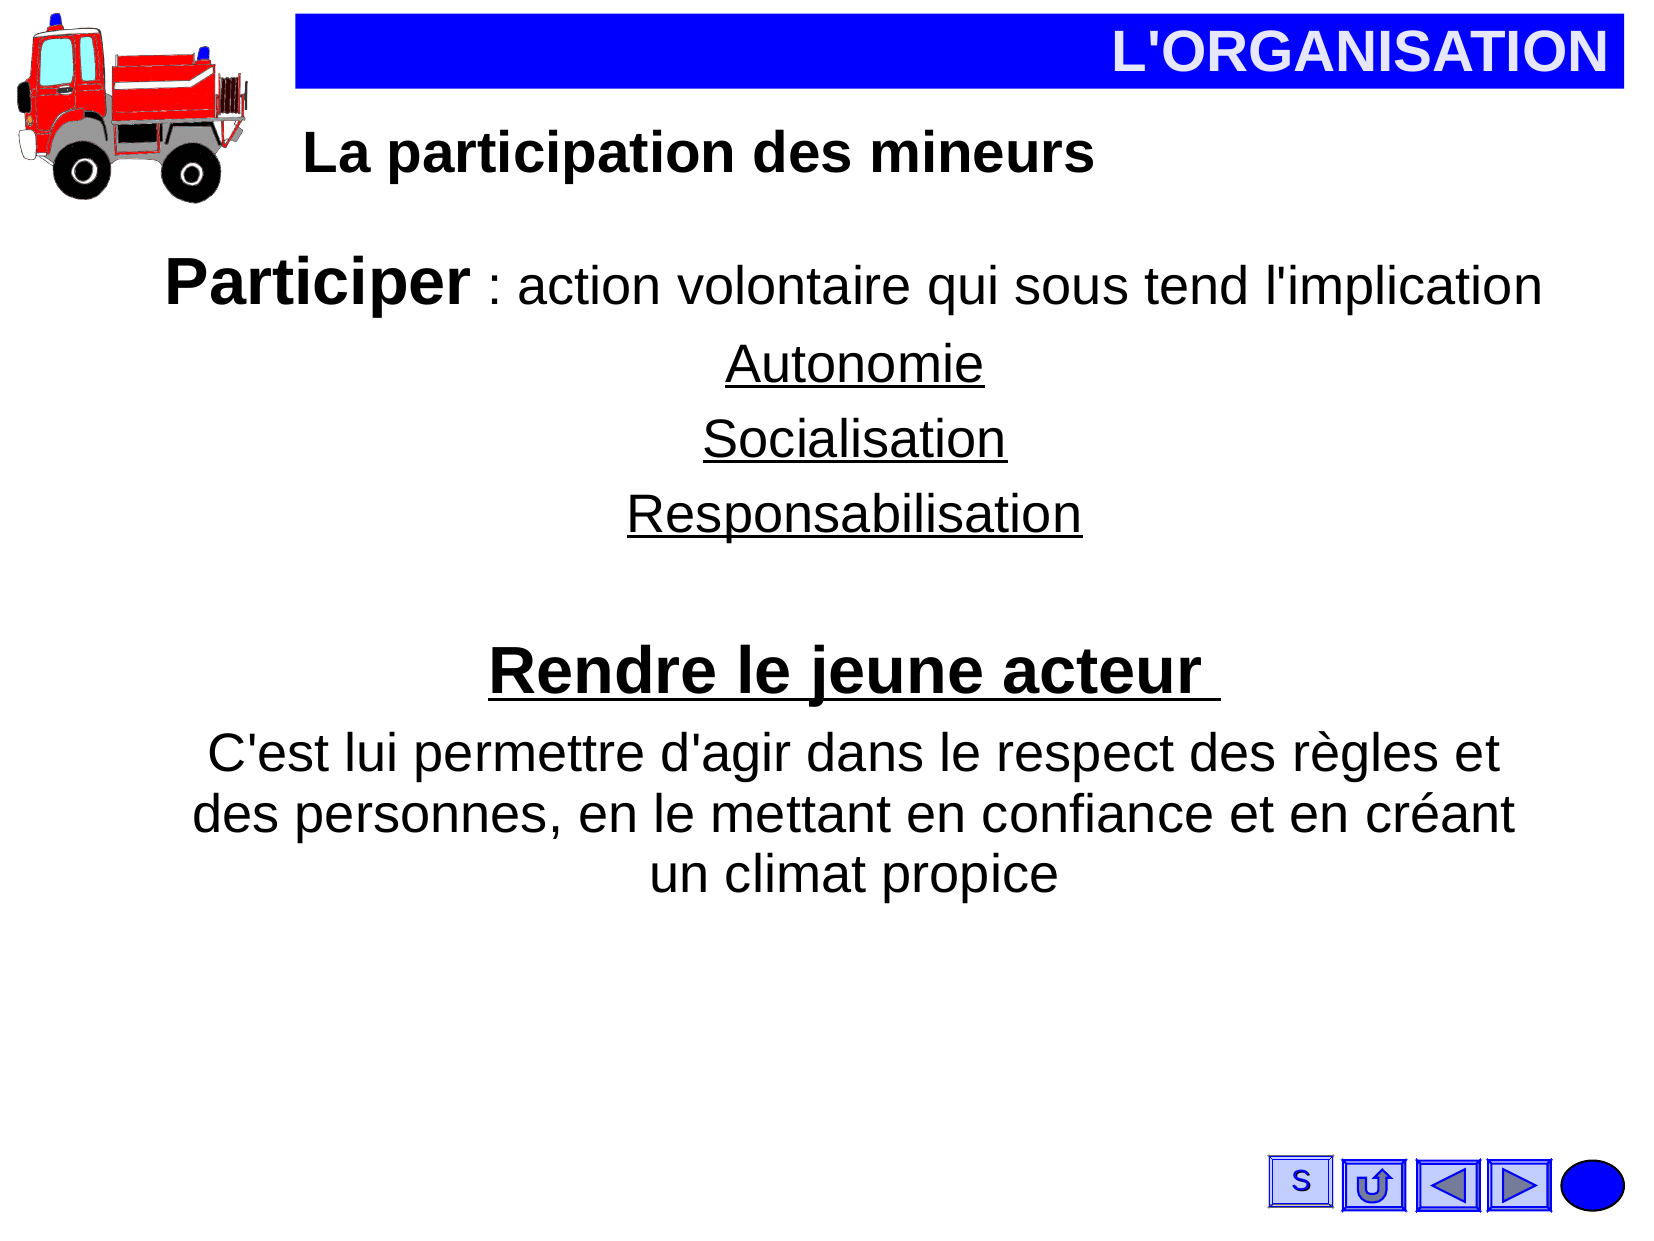

L'ORGANISATION
La participation des mineurs
# Participer : action volontaire qui sous tend l'implication
Autonomie
Socialisation
Responsabilisation
Rendre le jeune acteur
C'est lui permettre d'agir dans le respect des règles et des personnes, en le mettant en confiance et en créant un climat propice